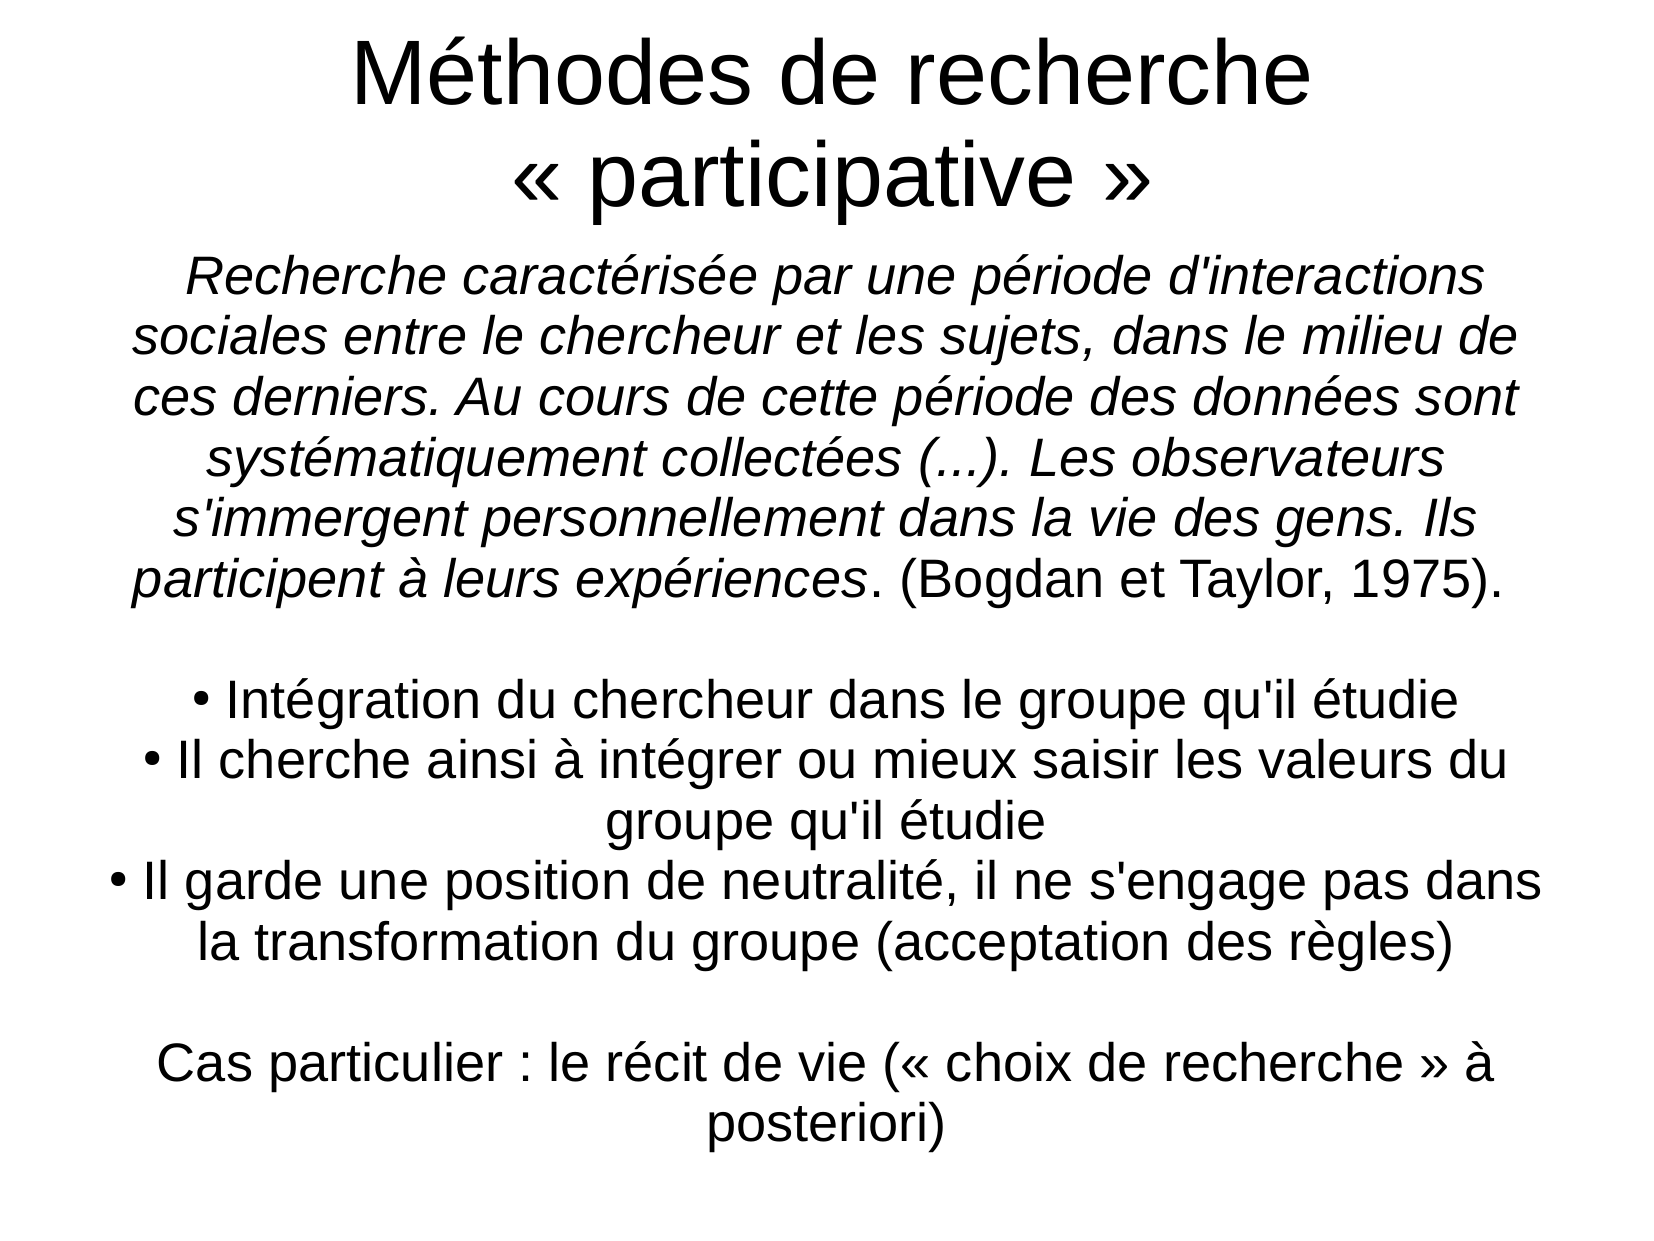

# Méthodes de recherche « participative »
Recherche caractérisée par une période d'interactions sociales entre le chercheur et les sujets, dans le milieu de ces derniers. Au cours de cette période des données sont systématiquement collectées (...). Les observateurs s'immergent personnellement dans la vie des gens. Ils participent à leurs expériences. (Bogdan et Taylor, 1975).
 Intégration du chercheur dans le groupe qu'il étudie
 Il cherche ainsi à intégrer ou mieux saisir les valeurs du groupe qu'il étudie
 Il garde une position de neutralité, il ne s'engage pas dans la transformation du groupe (acceptation des règles)
Cas particulier : le récit de vie (« choix de recherche » à posteriori)